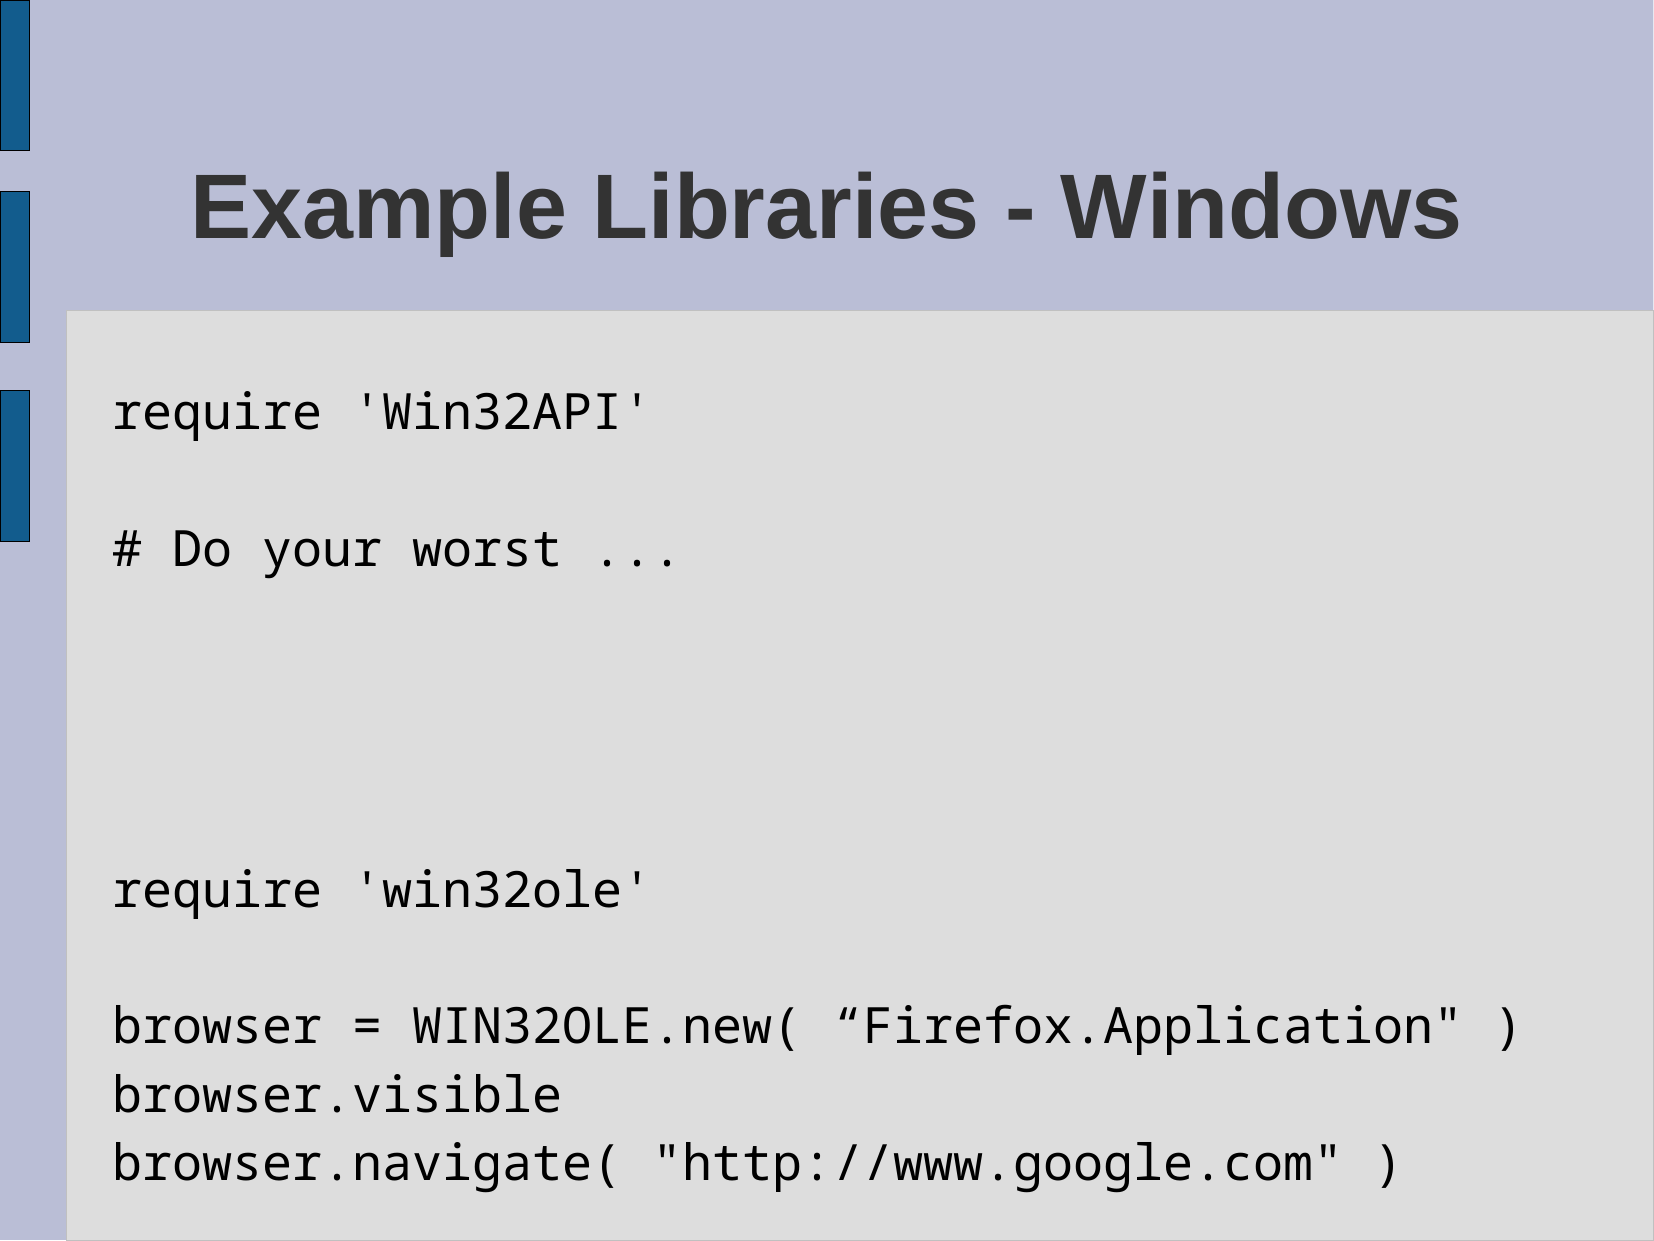

#
Example Libraries - Windows
require 'Win32API'
# Do your worst ...
require 'win32ole'
browser = WIN32OLE.new( “Firefox.Application" )
browser.visible
browser.navigate( "http://www.google.com" )